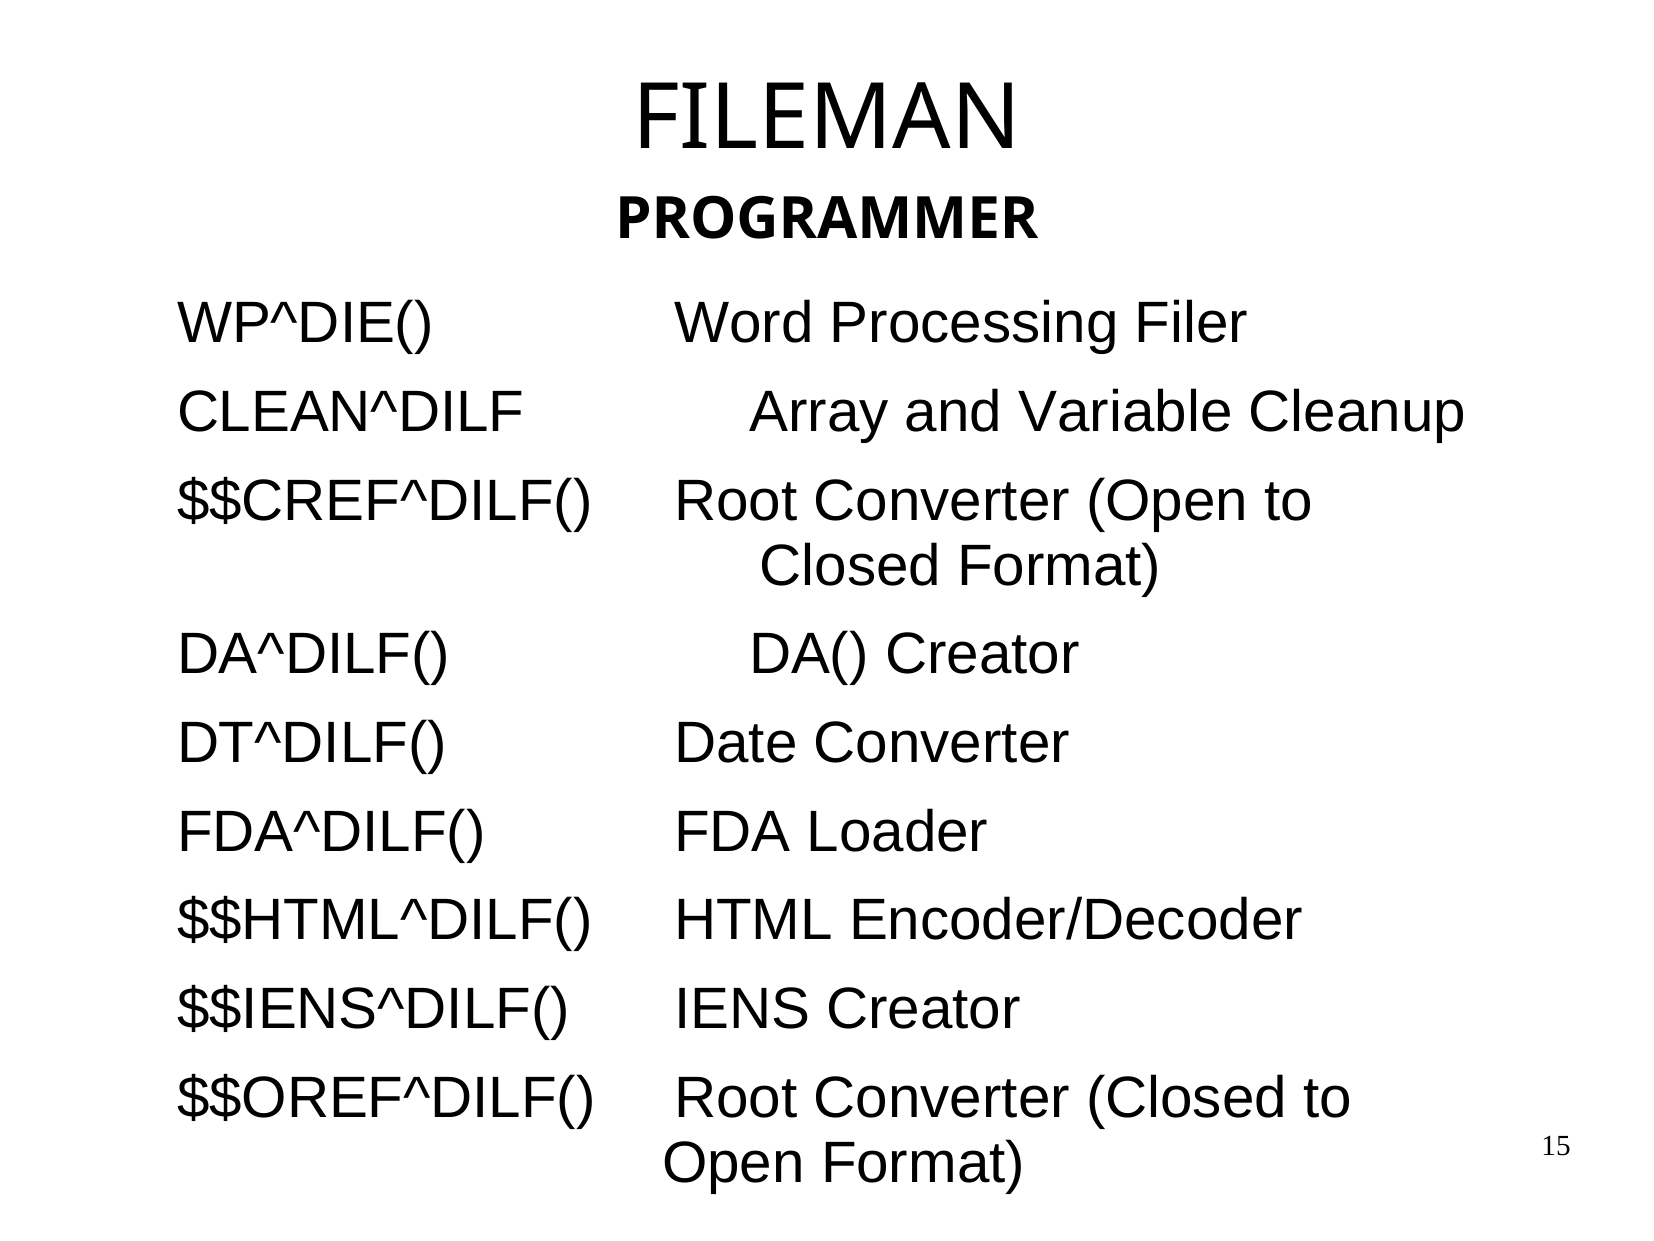

# FILEMAN PROGRAMMER
WP^DIE()				Word Processing Filer
CLEAN^DILF			Array and Variable Cleanup
$$CREF^DILF()		Root Converter (Open to Closed Format)
DA^DILF()				DA() Creator
DT^DILF()				Date Converter
FDA^DILF()			FDA Loader
$$HTML^DILF()		HTML Encoder/Decoder
$$IENS^DILF()		IENS Creator
$$OREF^DILF()		Root Converter (Closed to Open Format)
15